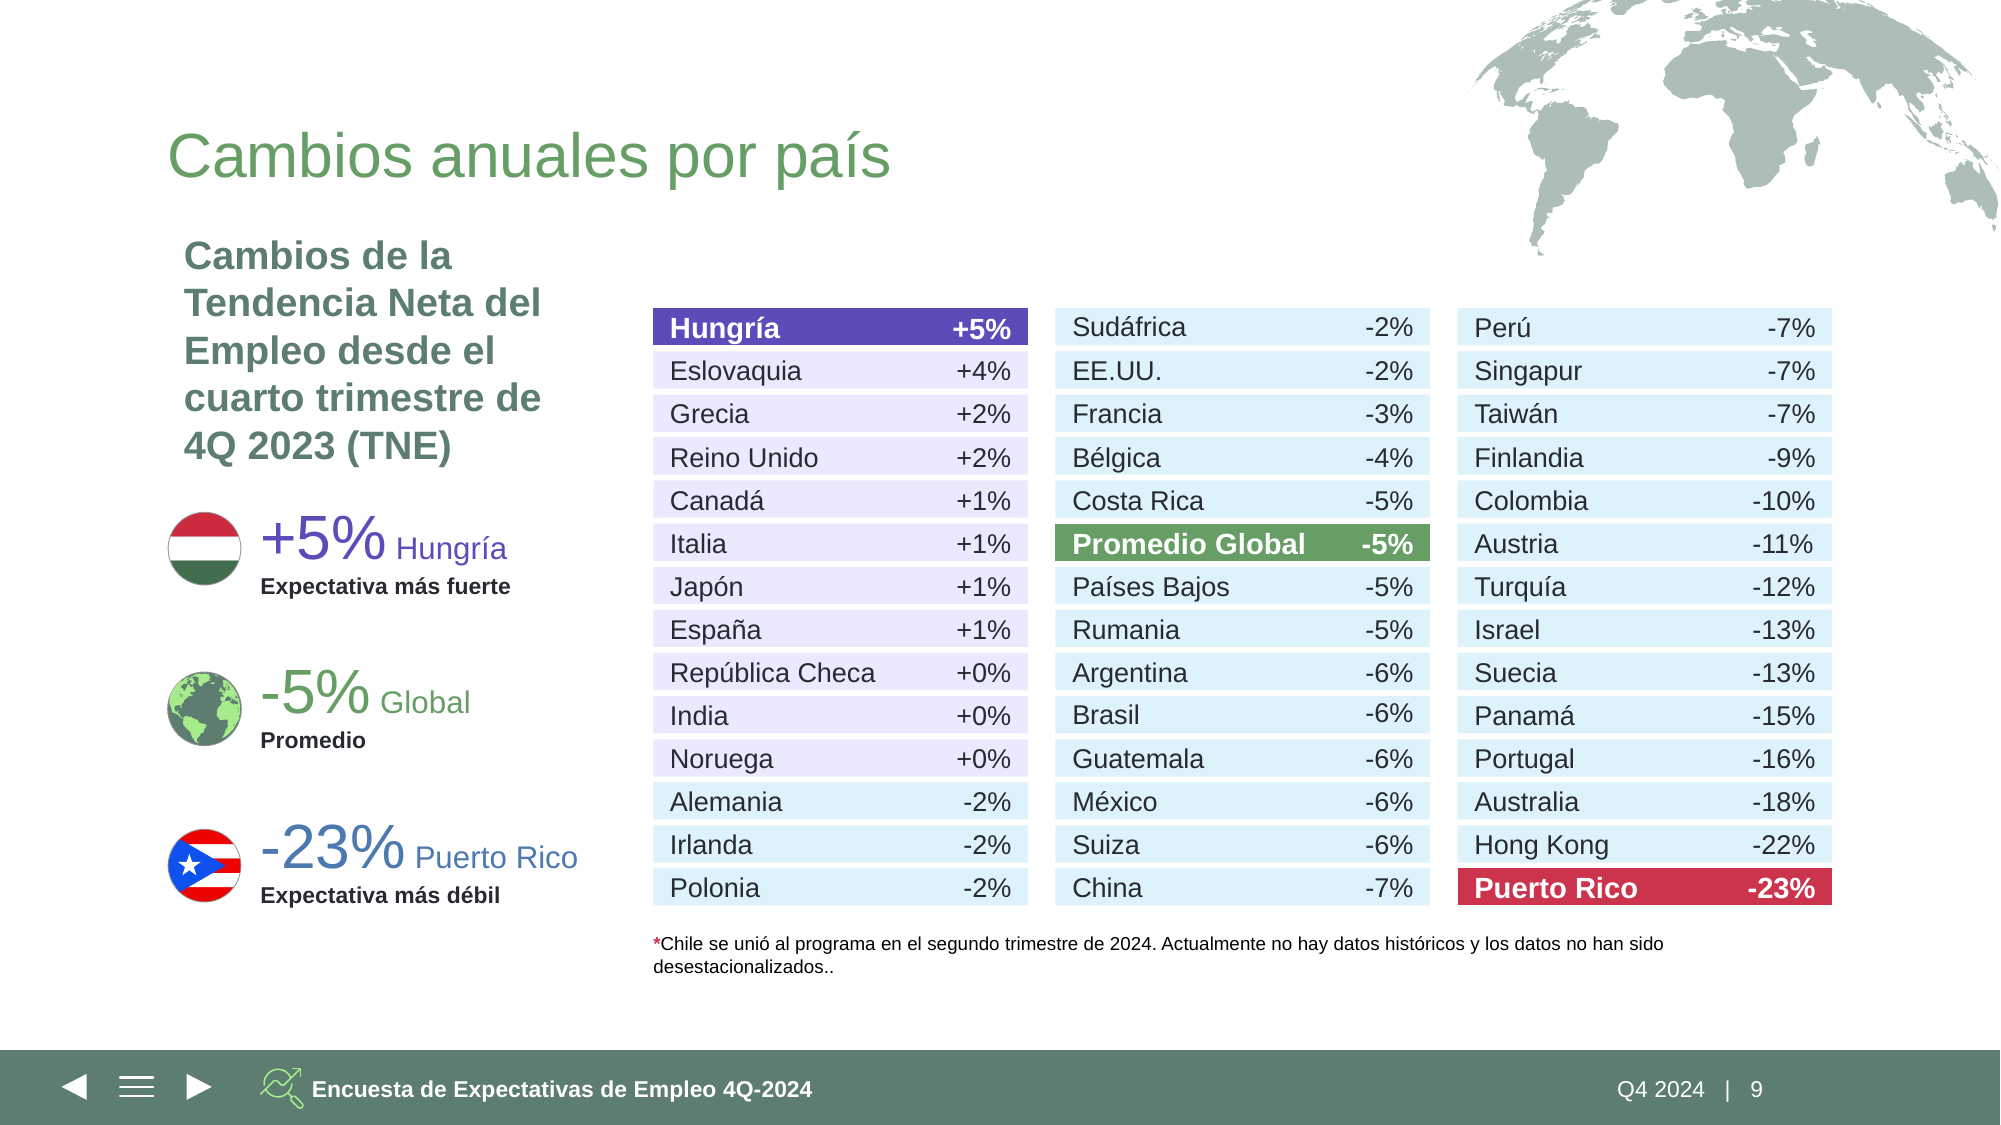

Cambios anuales por país
Cambios de la Tendencia Neta del Empleo desde el cuarto trimestre de 4Q 2023 (TNE)
+5% Hungría
Expectativa más fuerte
-5% Global
Promedio
-23% Puerto Rico
Expectativa más débil
Hungría
+5%
Eslovaquia
+4%
Grecia
+2%
Reino Unido
+2%
Canadá
+1%
Italia
+1%
Japón
+1%
España
+1%
República Checa
+0%
India
+0%
Noruega
+0%
Alemania
-2%
Irlanda
-2%
Polonia
-2%
Sudáfrica
-2%
EE.UU.
-2%
Francia
-3%
Bélgica
-4%
Costa Rica
-5%
-5%
Promedio Global
Países Bajos
-5%
Rumania
-5%
Argentina
-6%
-6%
Brasil
Guatemala
-6%
México
-6%
Suiza
-6%
China
-7%
Perú
-7%
Singapur
-7%
Taiwán
-7%
Finlandia
-9%
Colombia
-10%
Austria
-11%
Turquía
-12%
Israel
-13%
Suecia
-13%
Panamá
-15%
Portugal
-16%
Australia
-18%
Hong Kong
-22%
Puerto Rico
-23%
*Chile se unió al programa en el segundo trimestre de 2024. Actualmente no hay datos históricos y los datos no han sido desestacionalizados..